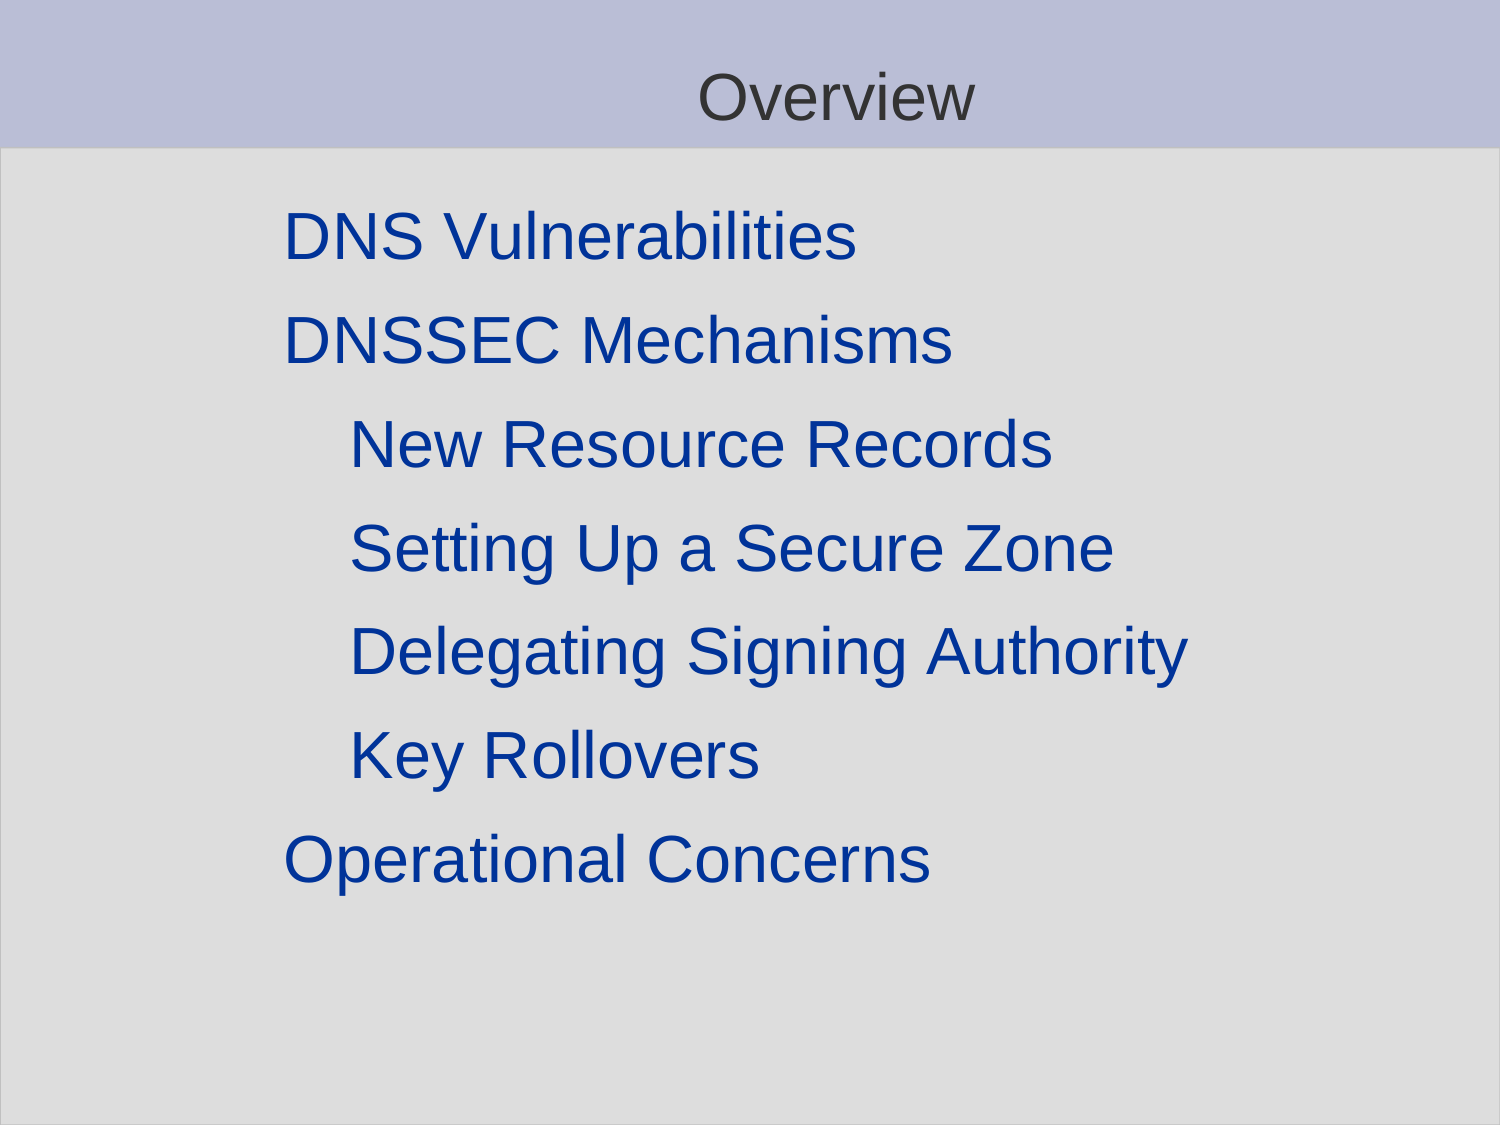

# Overview
DNS Vulnerabilities
DNSSEC Mechanisms
New Resource Records
Setting Up a Secure Zone
Delegating Signing Authority
Key Rollovers
Operational Concerns